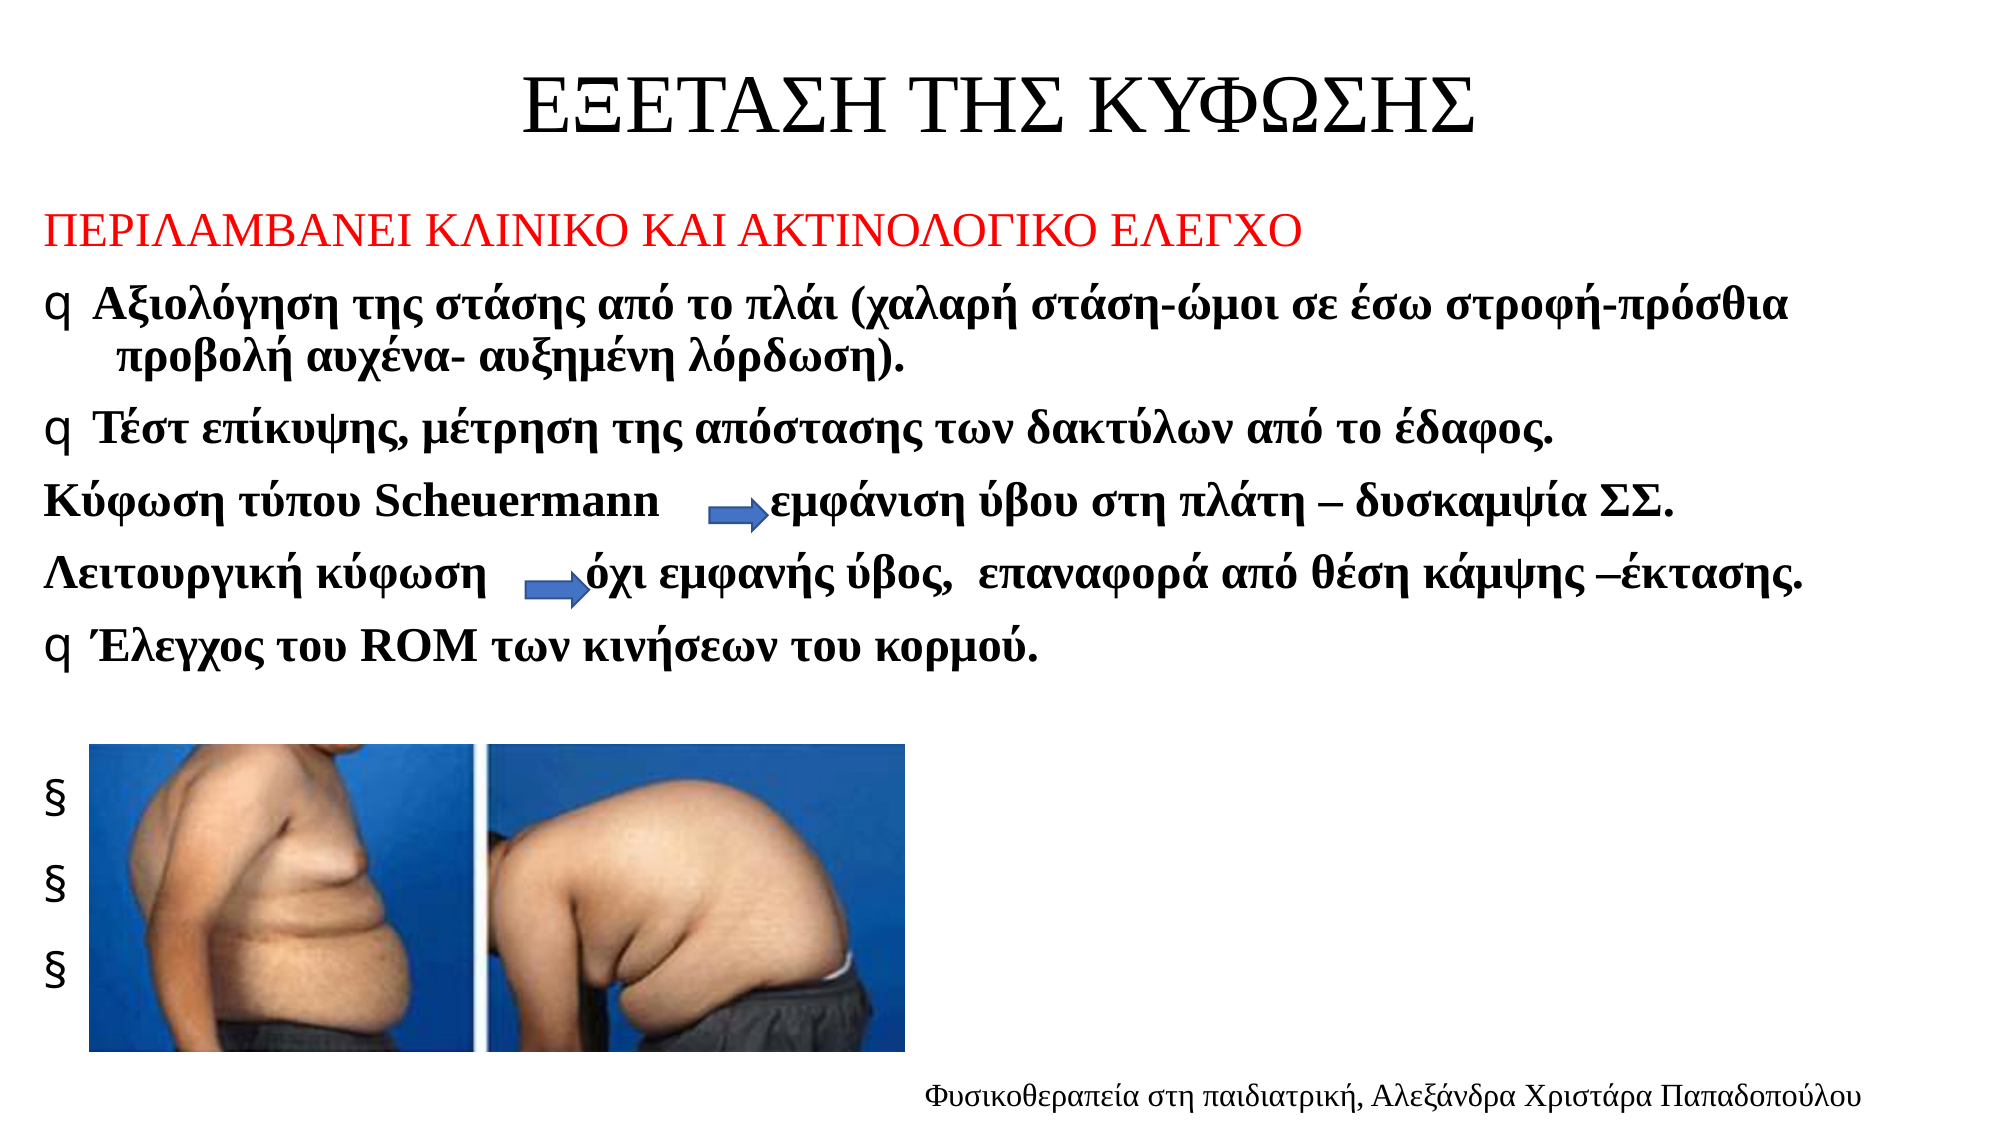

# ΕΞΕΤΑΣΗ ΤΗΣ ΚΥΦΩΣΗΣ
ΠΕΡΙΛΑΜΒΑΝΕΙ ΚΛΙΝΙΚΟ ΚΑΙ ΑΚΤΙΝΟΛΟΓΙΚΟ ΕΛΕΓΧΟ
 Αξιολόγηση της στάσης από το πλάι (χαλαρή στάση-ώμοι σε έσω στροφή-πρόσθια προβολή αυχένα- αυξημένη λόρδωση).
 Τέστ επίκυψης, μέτρηση της απόστασης των δακτύλων από το έδαφος.
Κύφωση τύπου Scheuermann εμφάνιση ύβου στη πλάτη – δυσκαμψία ΣΣ.
Λειτουργική κύφωση όχι εμφανής ύβος, επαναφορά από θέση κάμψης –έκτασης.
 Έλεγχος του ROM των κινήσεων του κορμού.
Φυσικοθεραπεία στη παιδιατρική, Αλεξάνδρα Χριστάρα Παπαδοπούλου